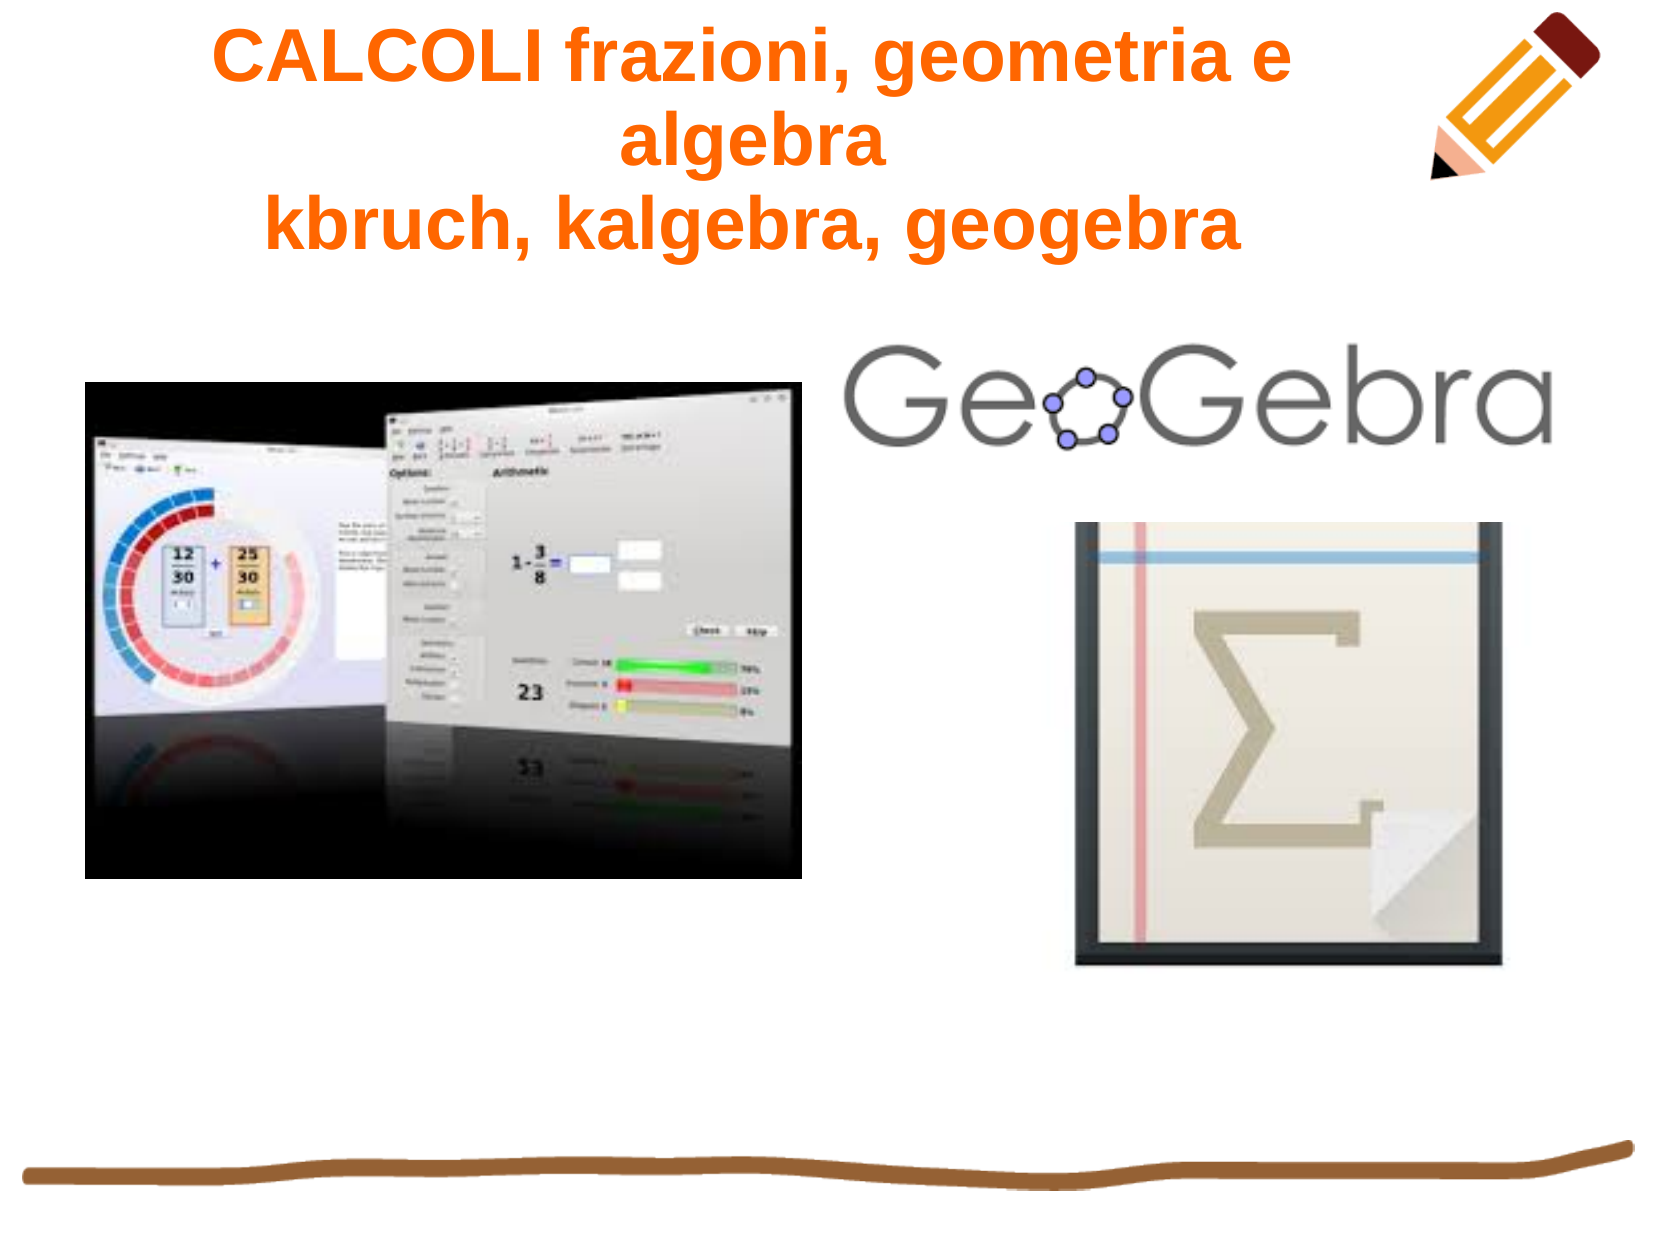

# CALCOLI frazioni, geometria e algebra kbruch, kalgebra, geogebra